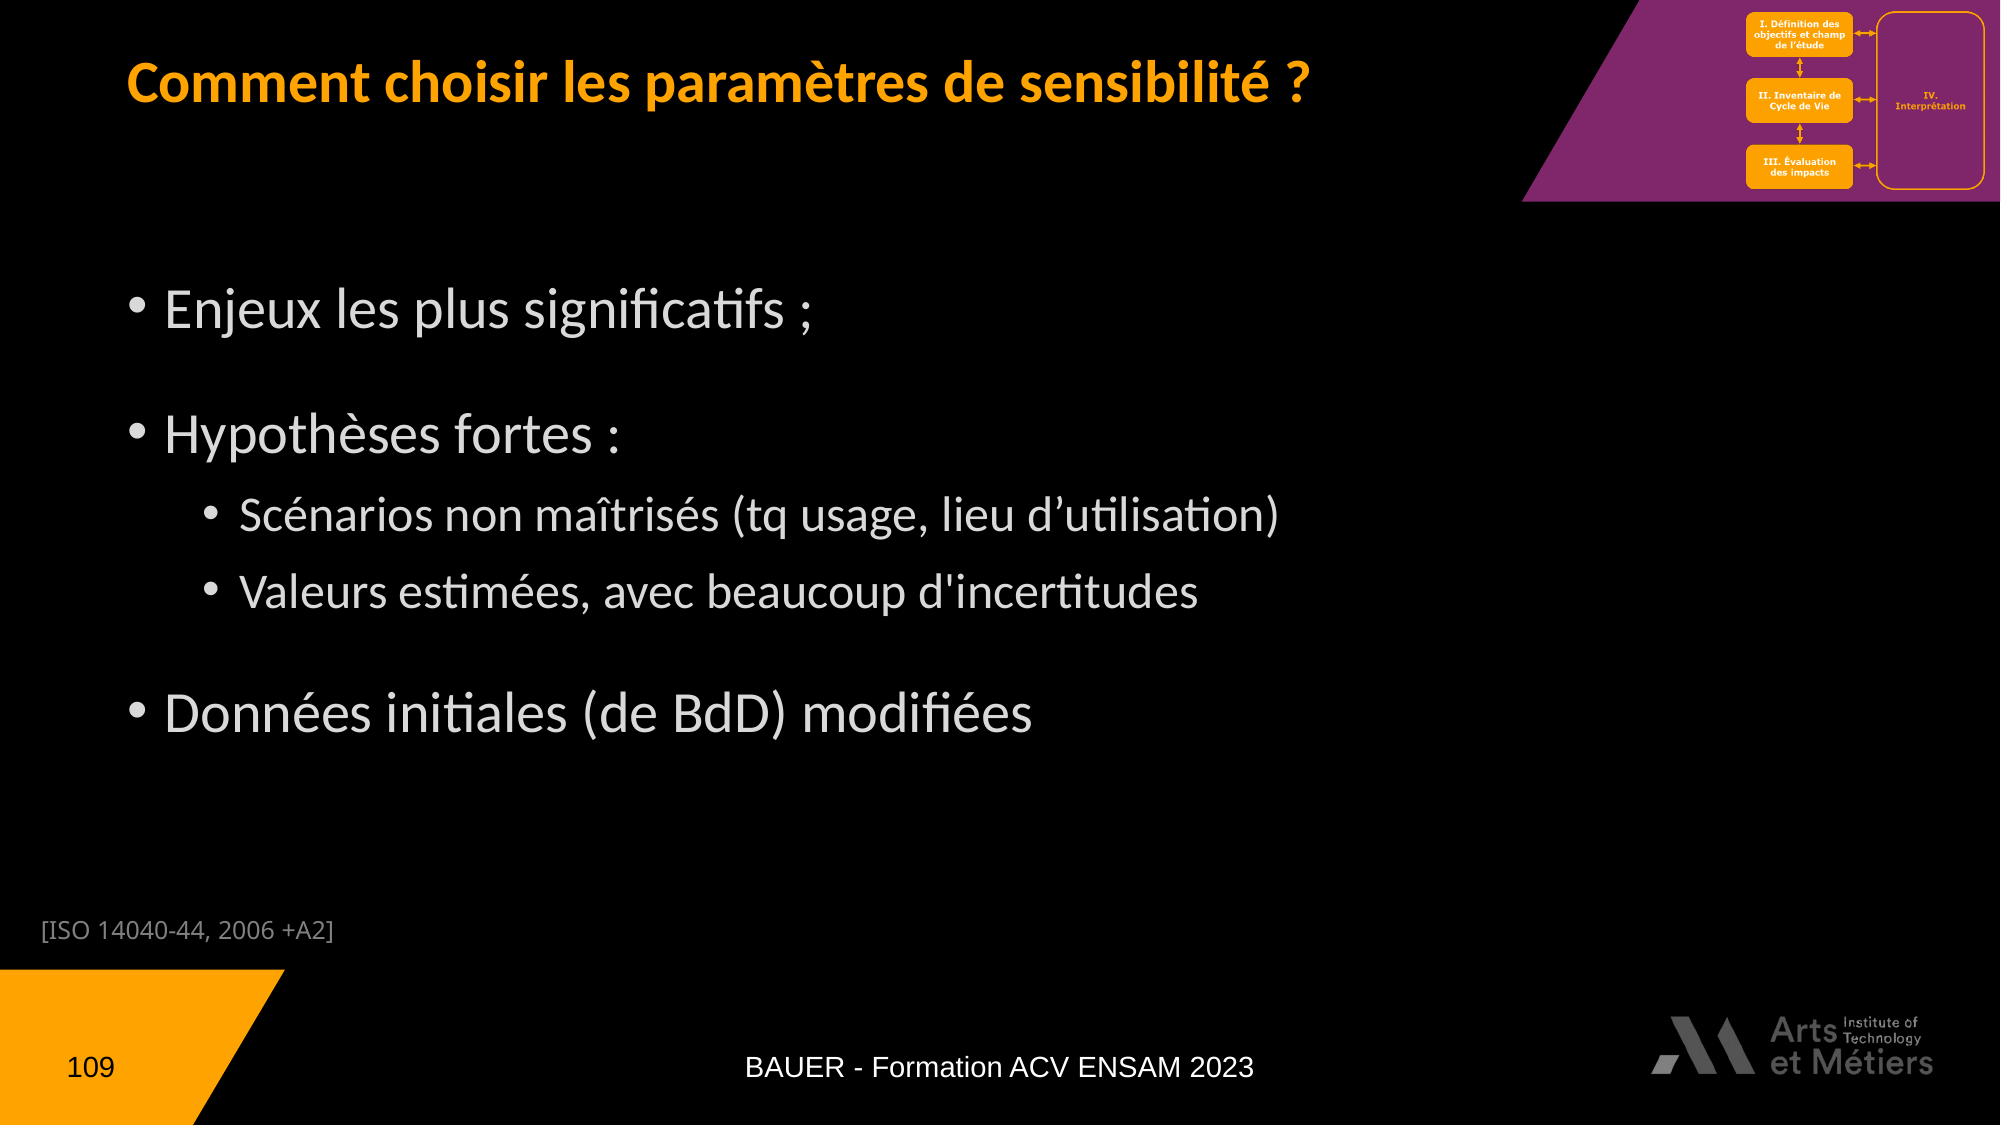

# Comment choisir les paramètres de sensibilité ?
Enjeux les plus significatifs ;
Hypothèses fortes :
Scénarios non maîtrisés (tq usage, lieu d’utilisation)
Valeurs estimées, avec beaucoup d'incertitudes
Données initiales (de BdD) modifiées
[ISO 14040-44, 2006 +A2]